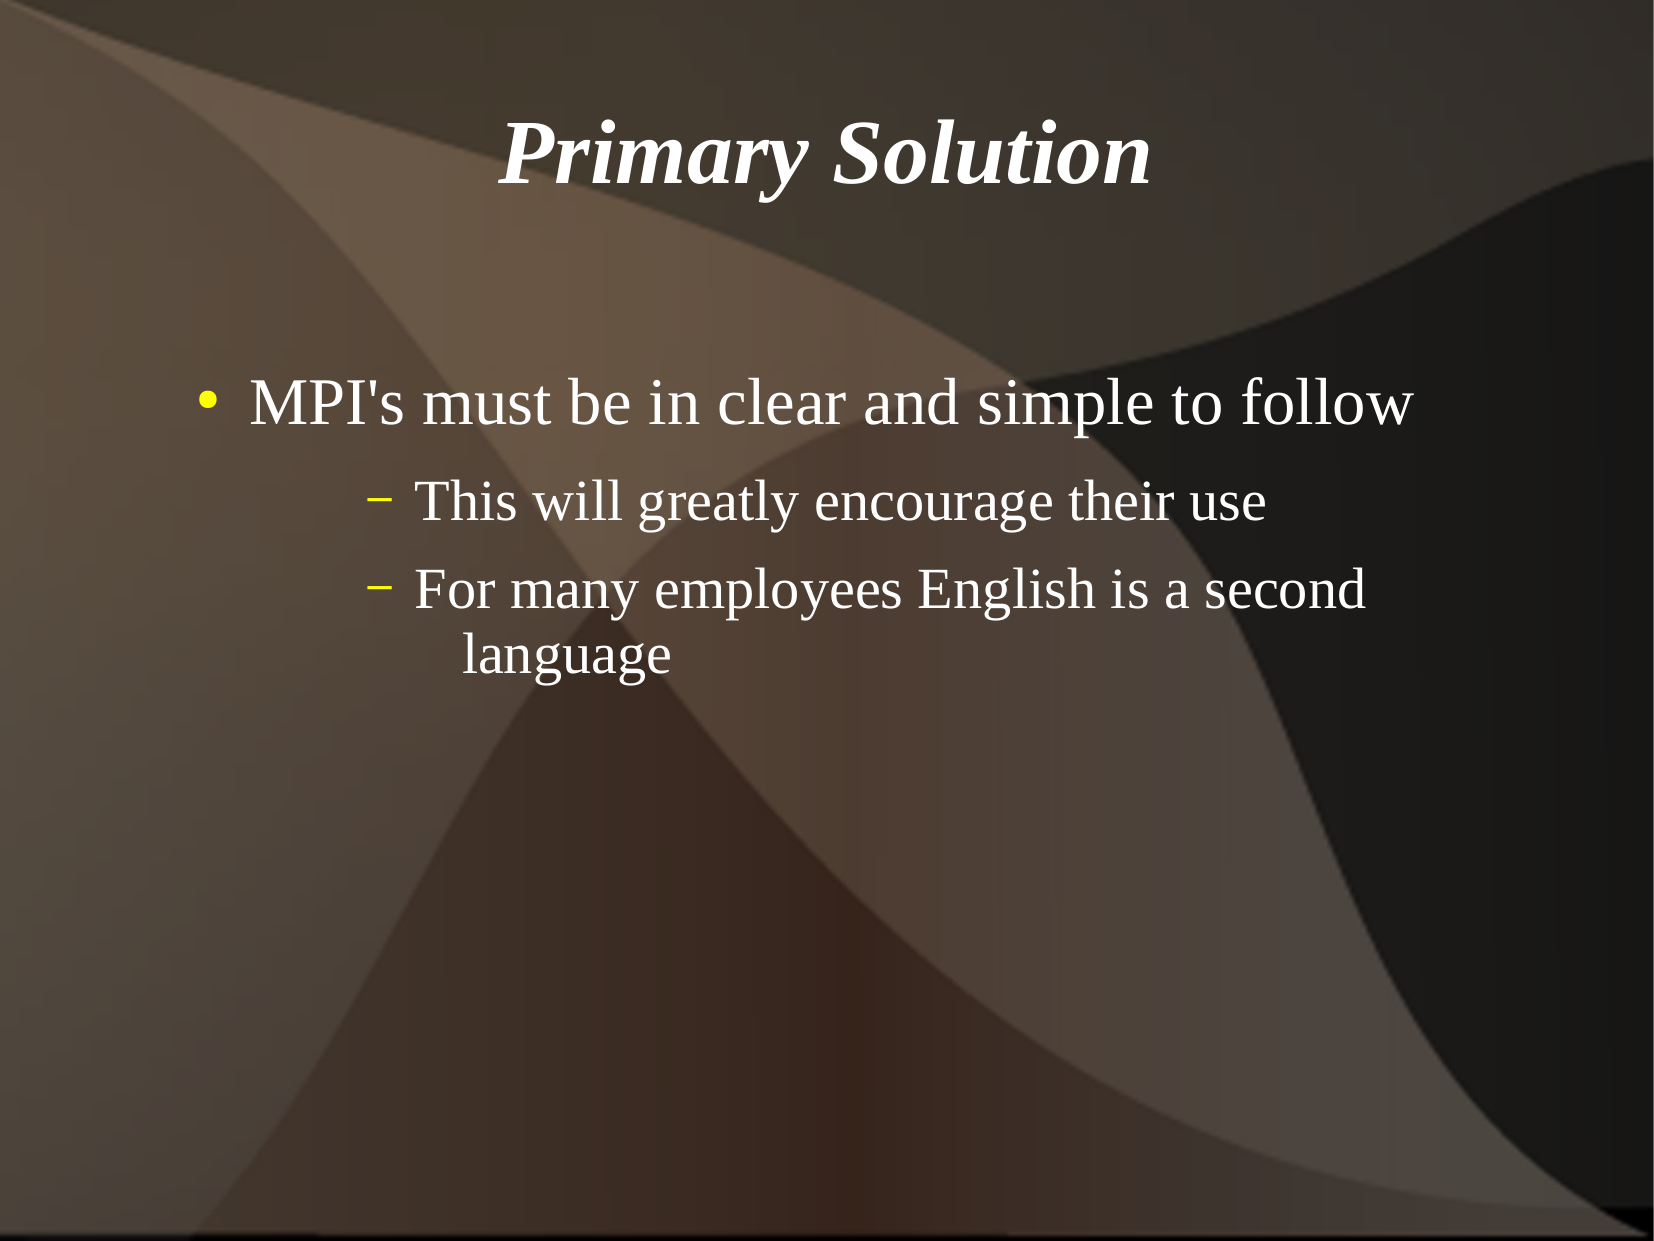

# Primary Solution
MPI's must be in clear and simple to follow
This will greatly encourage their use
For many employees English is a second
language